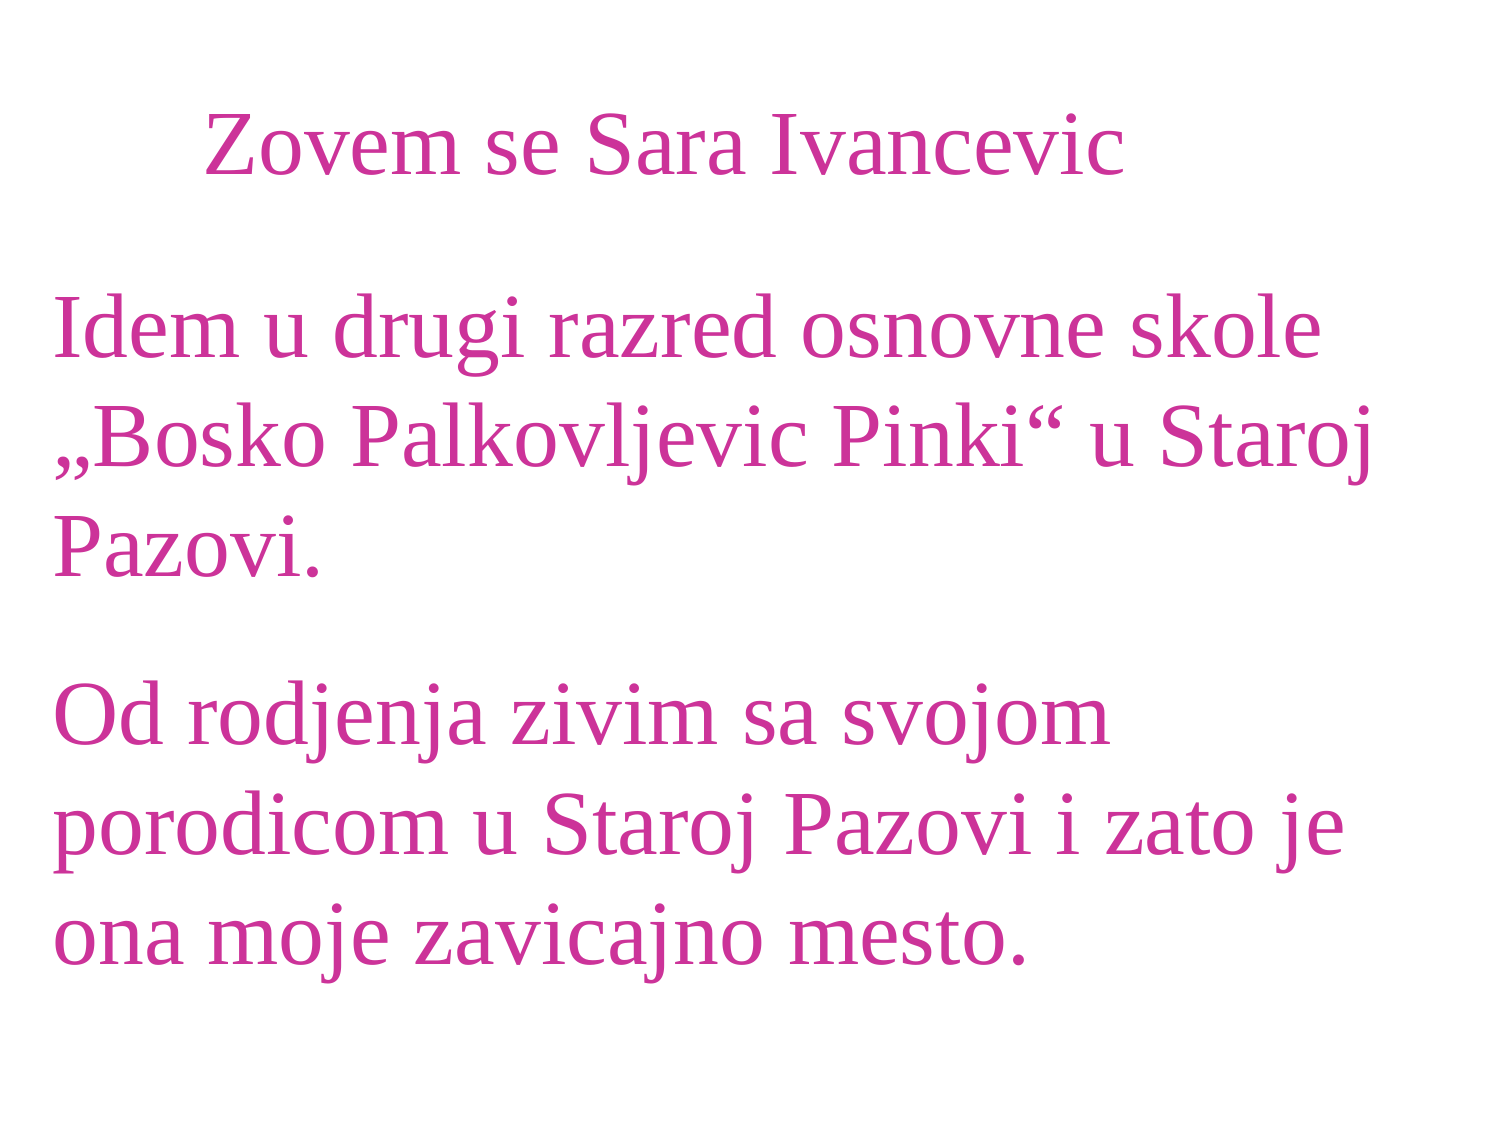

Zovem se Sara Ivancevic
Idem u drugi razred osnovne skole „Bosko Palkovljevic Pinki“ u Staroj Pazovi.
Od rodjenja zivim sa svojom porodicom u Staroj Pazovi i zato je ona moje zavicajno mesto.
Ovo je moj zavicaj: